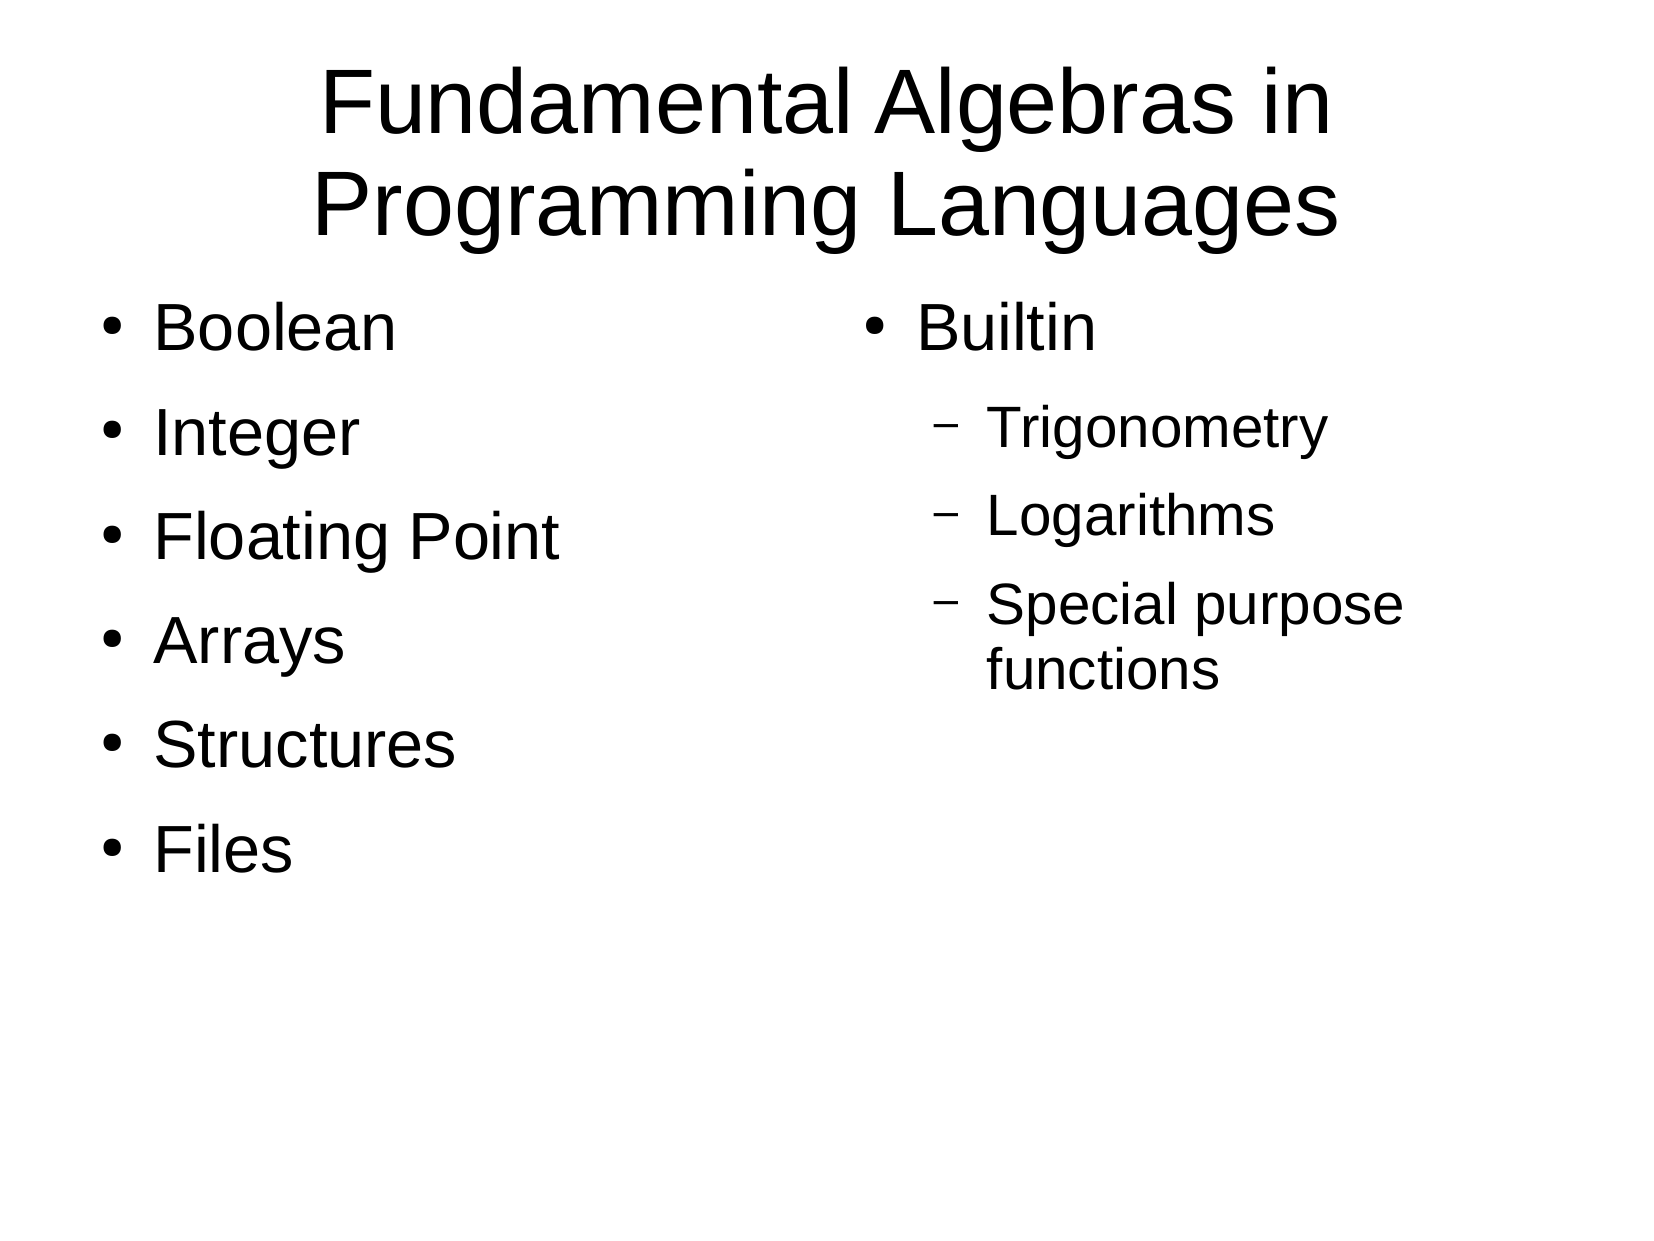

# Fundamental Algebras in Programming Languages
Boolean
Integer
Floating Point
Arrays
Structures
Files
Builtin
Trigonometry
Logarithms
Special purpose functions